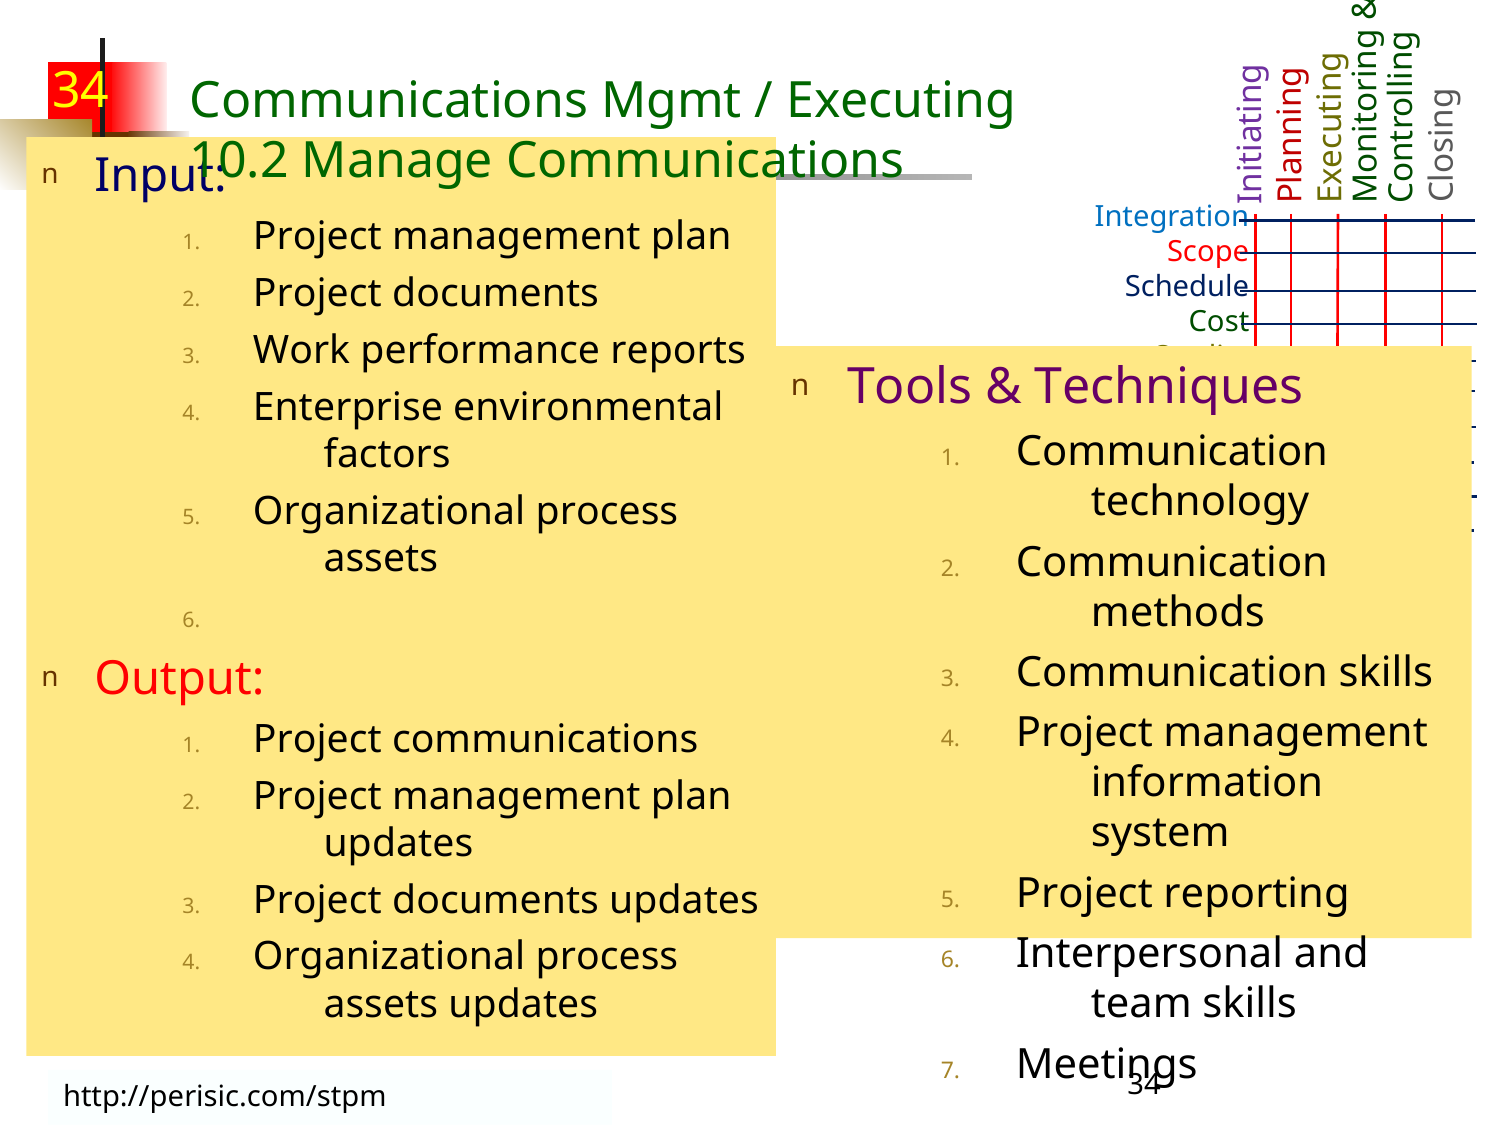

Communications Mgmt / Executing
10.2 Manage Communications
Initiating
Planning
Executing
Monitoring &
Controlling
Closing
Integration
Scope
Schedule
Cost
Quality
Resources
Communications
Risk
Procurement
Stakeholders
# Input:
Project management plan
Project documents
Work performance reports
Enterprise environmental factors
Organizational process assets
Output:
Project communications
Project management plan updates
Project documents updates
Organizational process assets updates
Tools & Techniques
Communication technology
Communication methods
Communication skills
Project management information system
Project reporting
Interpersonal and team skills
Meetings
33
http://perisic.com/stpm